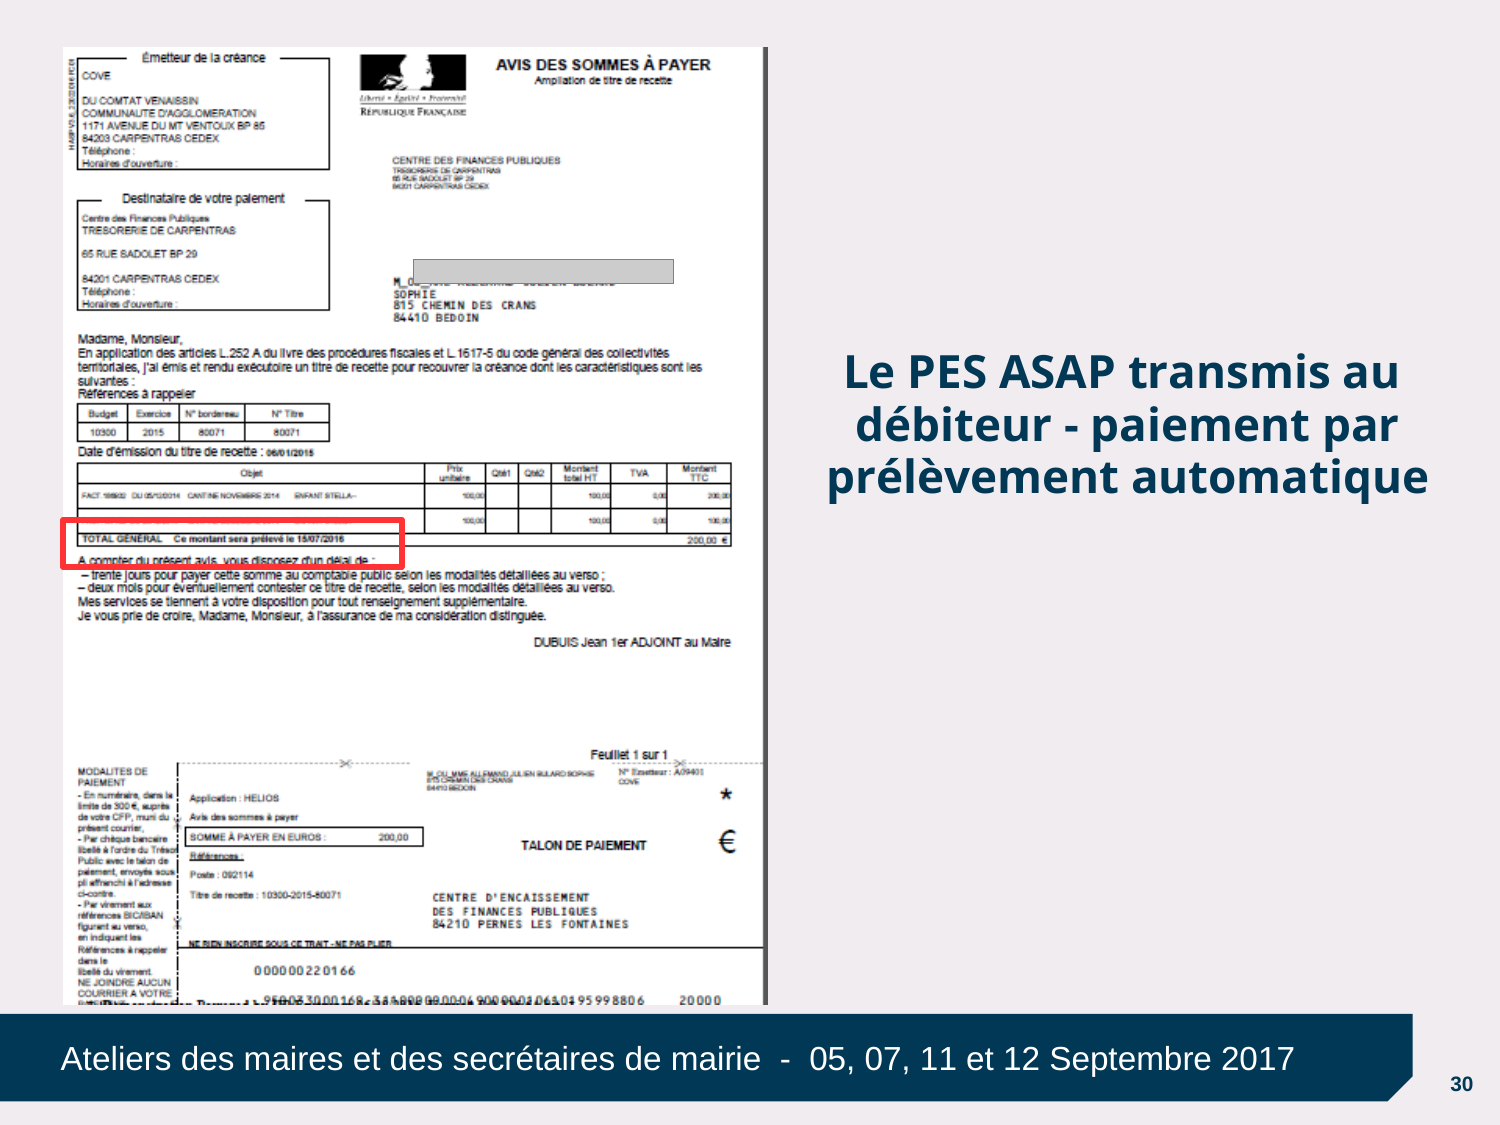

# Le PES ASAP transmis au débiteur - paiement par prélèvement automatique